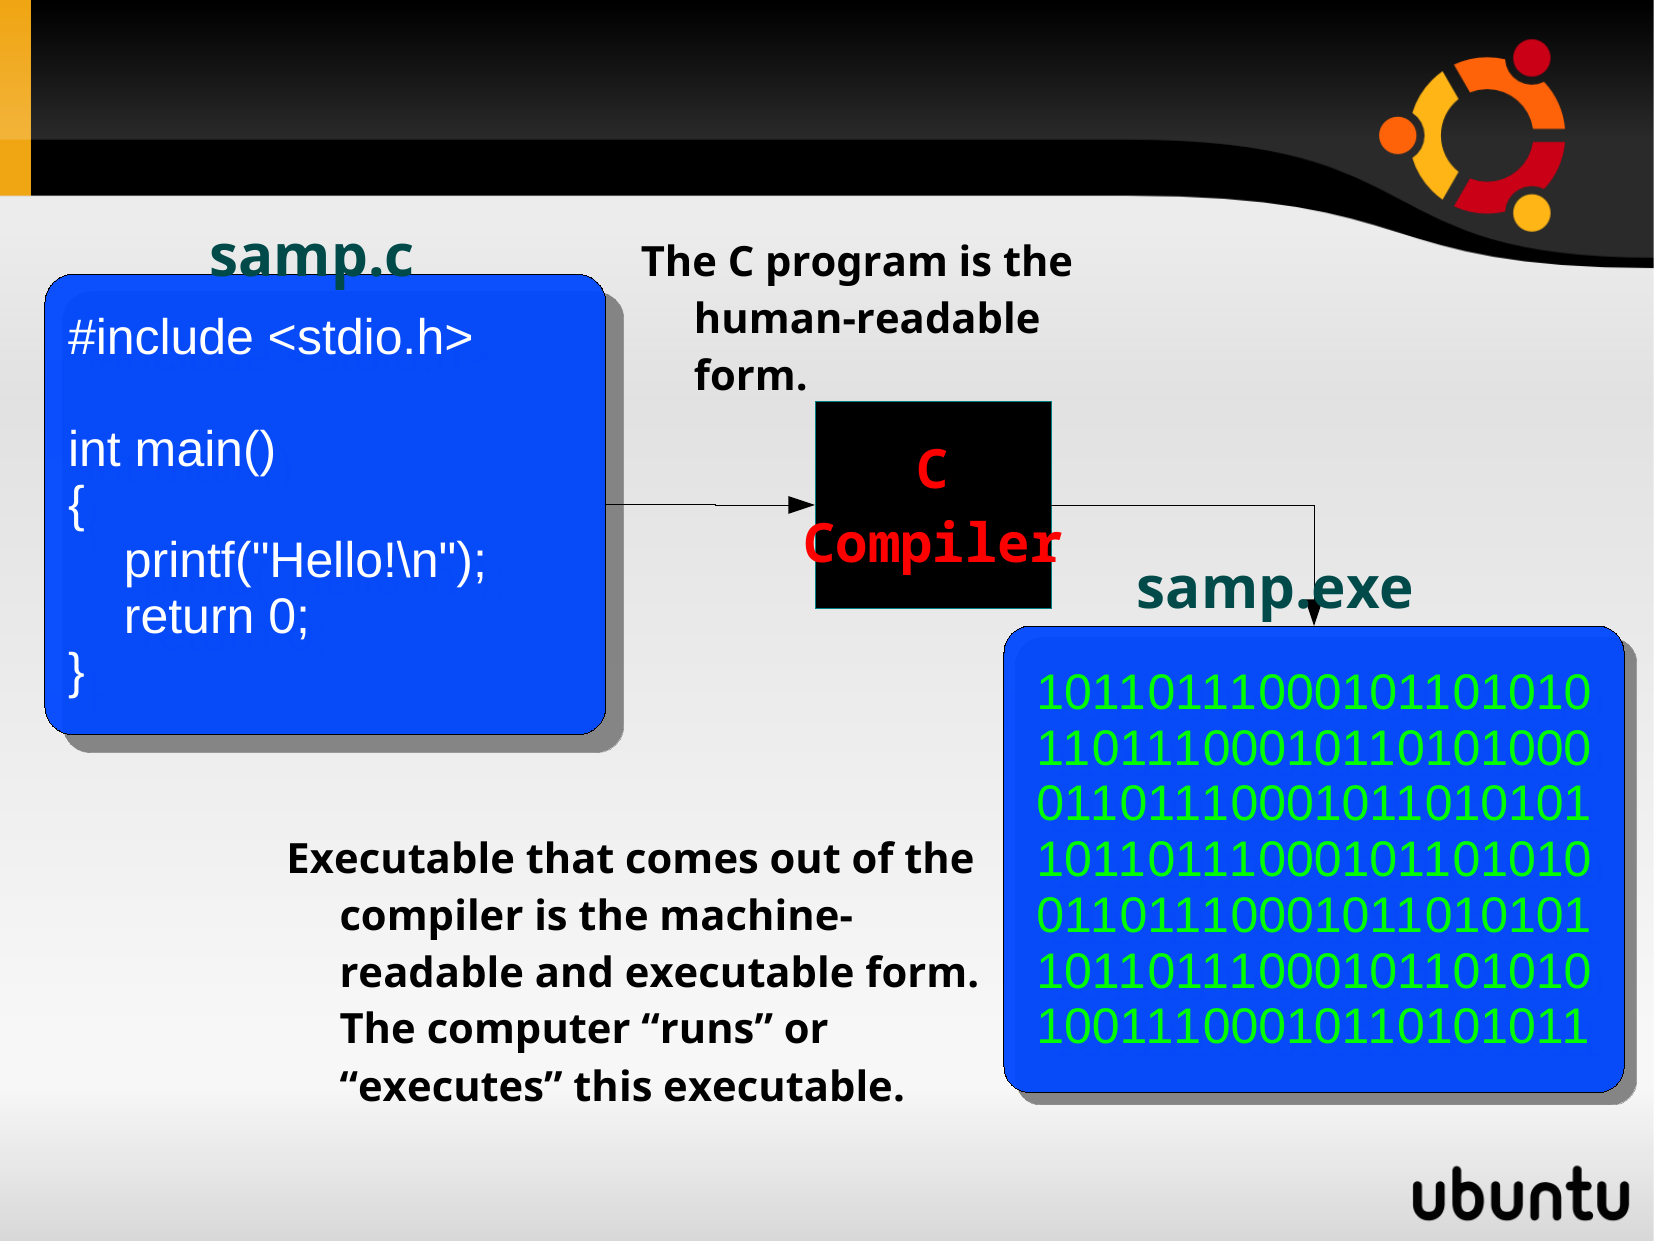

#
samp.c
The C program is the human-readable form.
#include <stdio.h>
int main()
{
 printf("Hello!\n");
 return 0;
}
C
Compiler
samp.exe
10110111000101101010
11011100010110101000
01101110001011010101
10110111000101101010
01101110001011010101
10110111000101101010
10011100010110101011
Executable that comes out of the compiler is the machine-readable and executable form.
The computer “runs” or “executes” this executable.